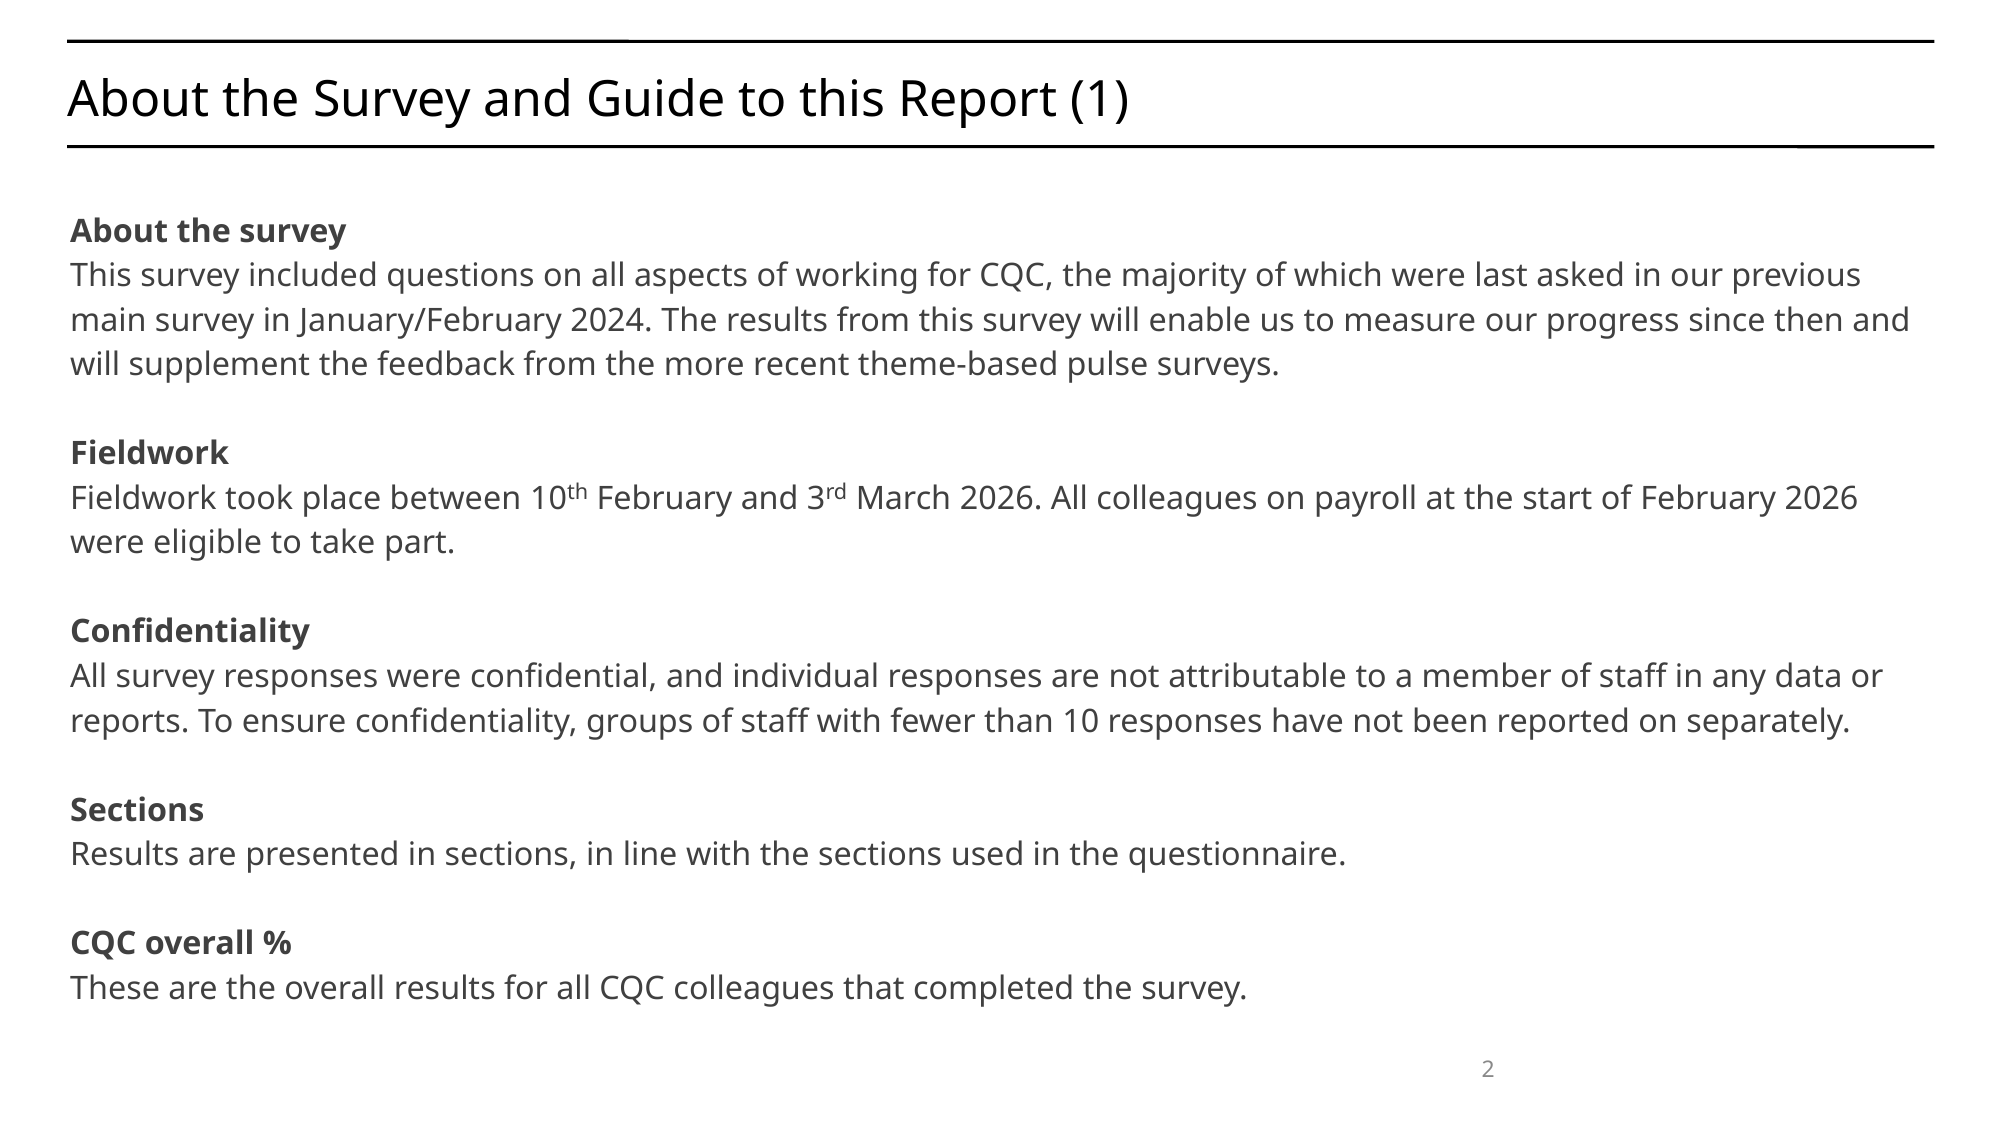

# About the Survey and Guide to this Report (1)
About the survey
This survey included questions on all aspects of working for CQC, the majority of which were last asked in our previous main survey in January/February 2024. The results from this survey will enable us to measure our progress since then and will supplement the feedback from the more recent theme-based pulse surveys.
﻿
Fieldwork
Fieldwork took place between 10th February and 3rd March 2026. All colleagues on payroll at the start of February 2026 were eligible to take part.
﻿
Confidentiality
All survey responses were confidential, and individual responses are not attributable to a member of staff in any data or reports. To ensure confidentiality, groups of staff with fewer than 10 responses have not been reported on separately.
Sections
Results are presented in sections, in line with the sections used in the questionnaire.
﻿CQC overall %
These are the overall results for all CQC colleagues that completed the survey.